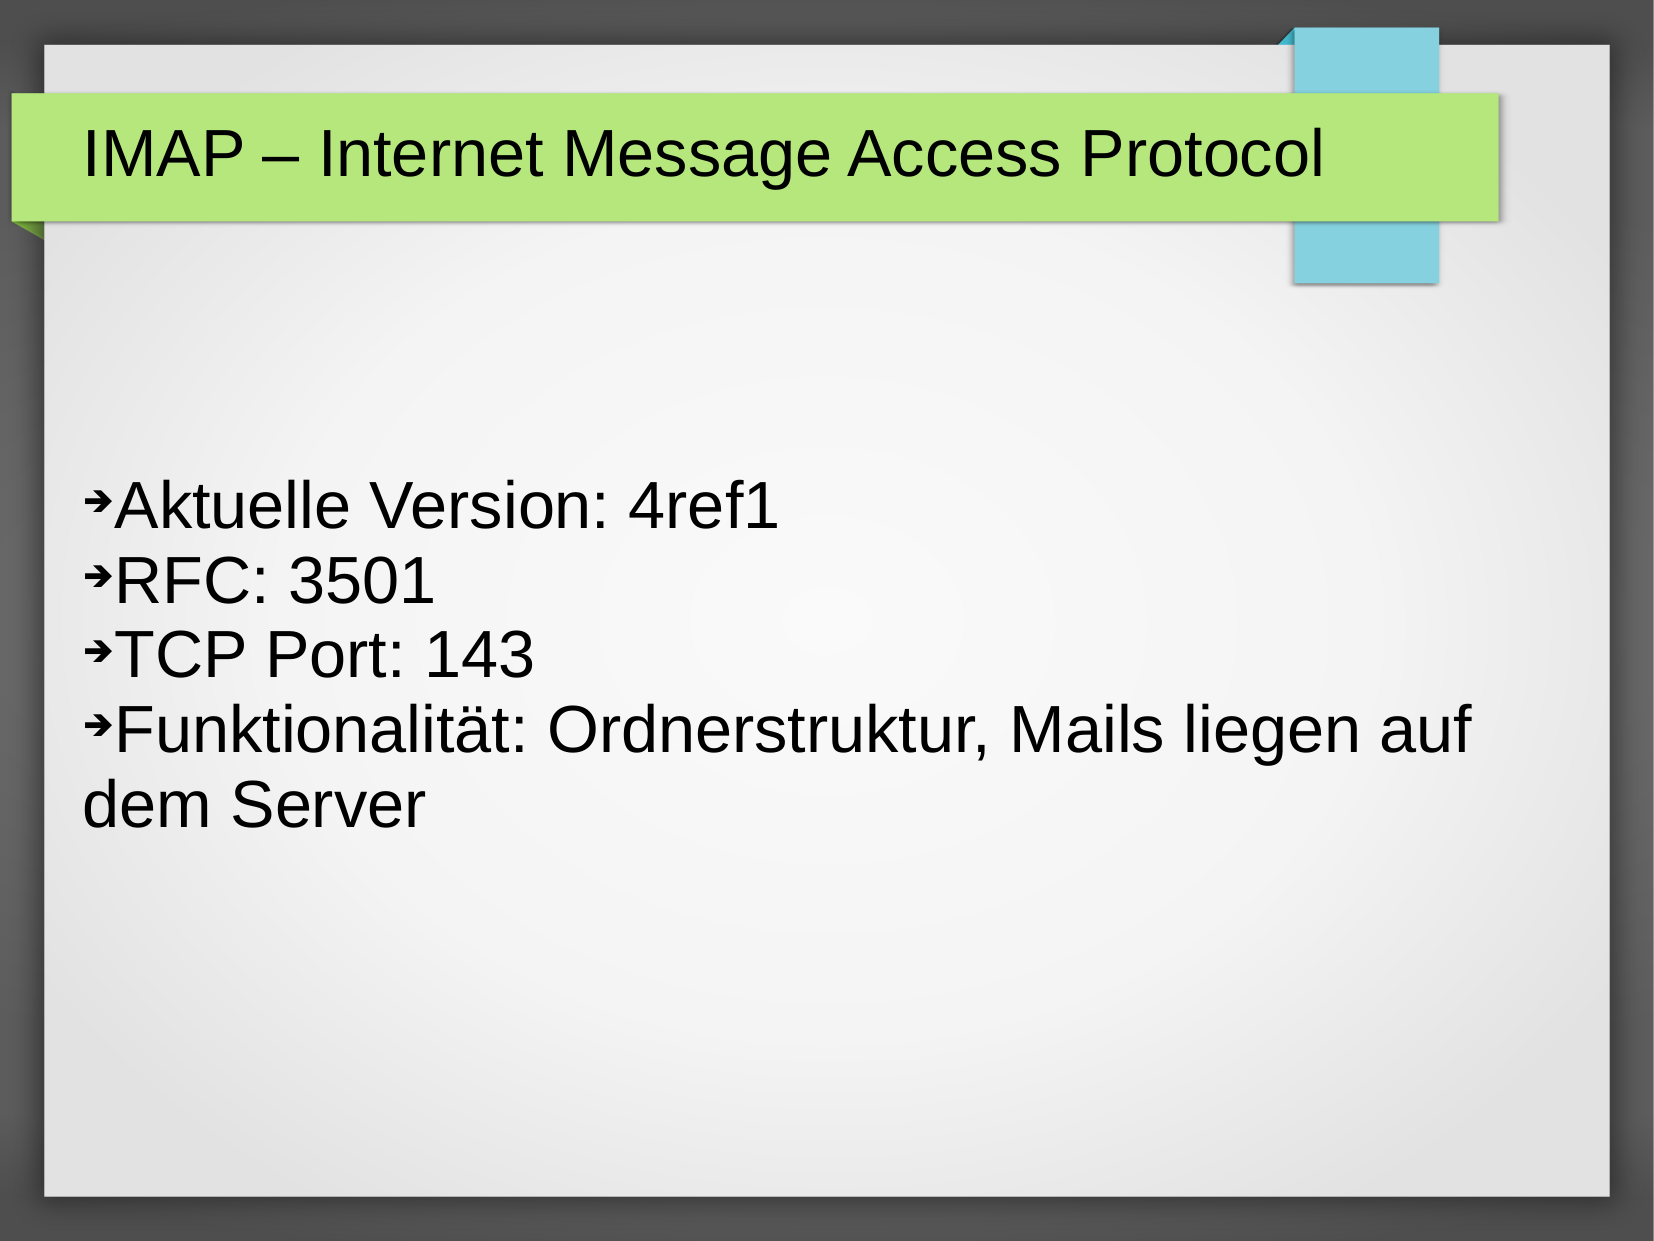

# IMAP – Internet Message Access Protocol
Aktuelle Version: 4ref1
RFC: 3501
TCP Port: 143
Funktionalität: Ordnerstruktur, Mails liegen auf dem Server